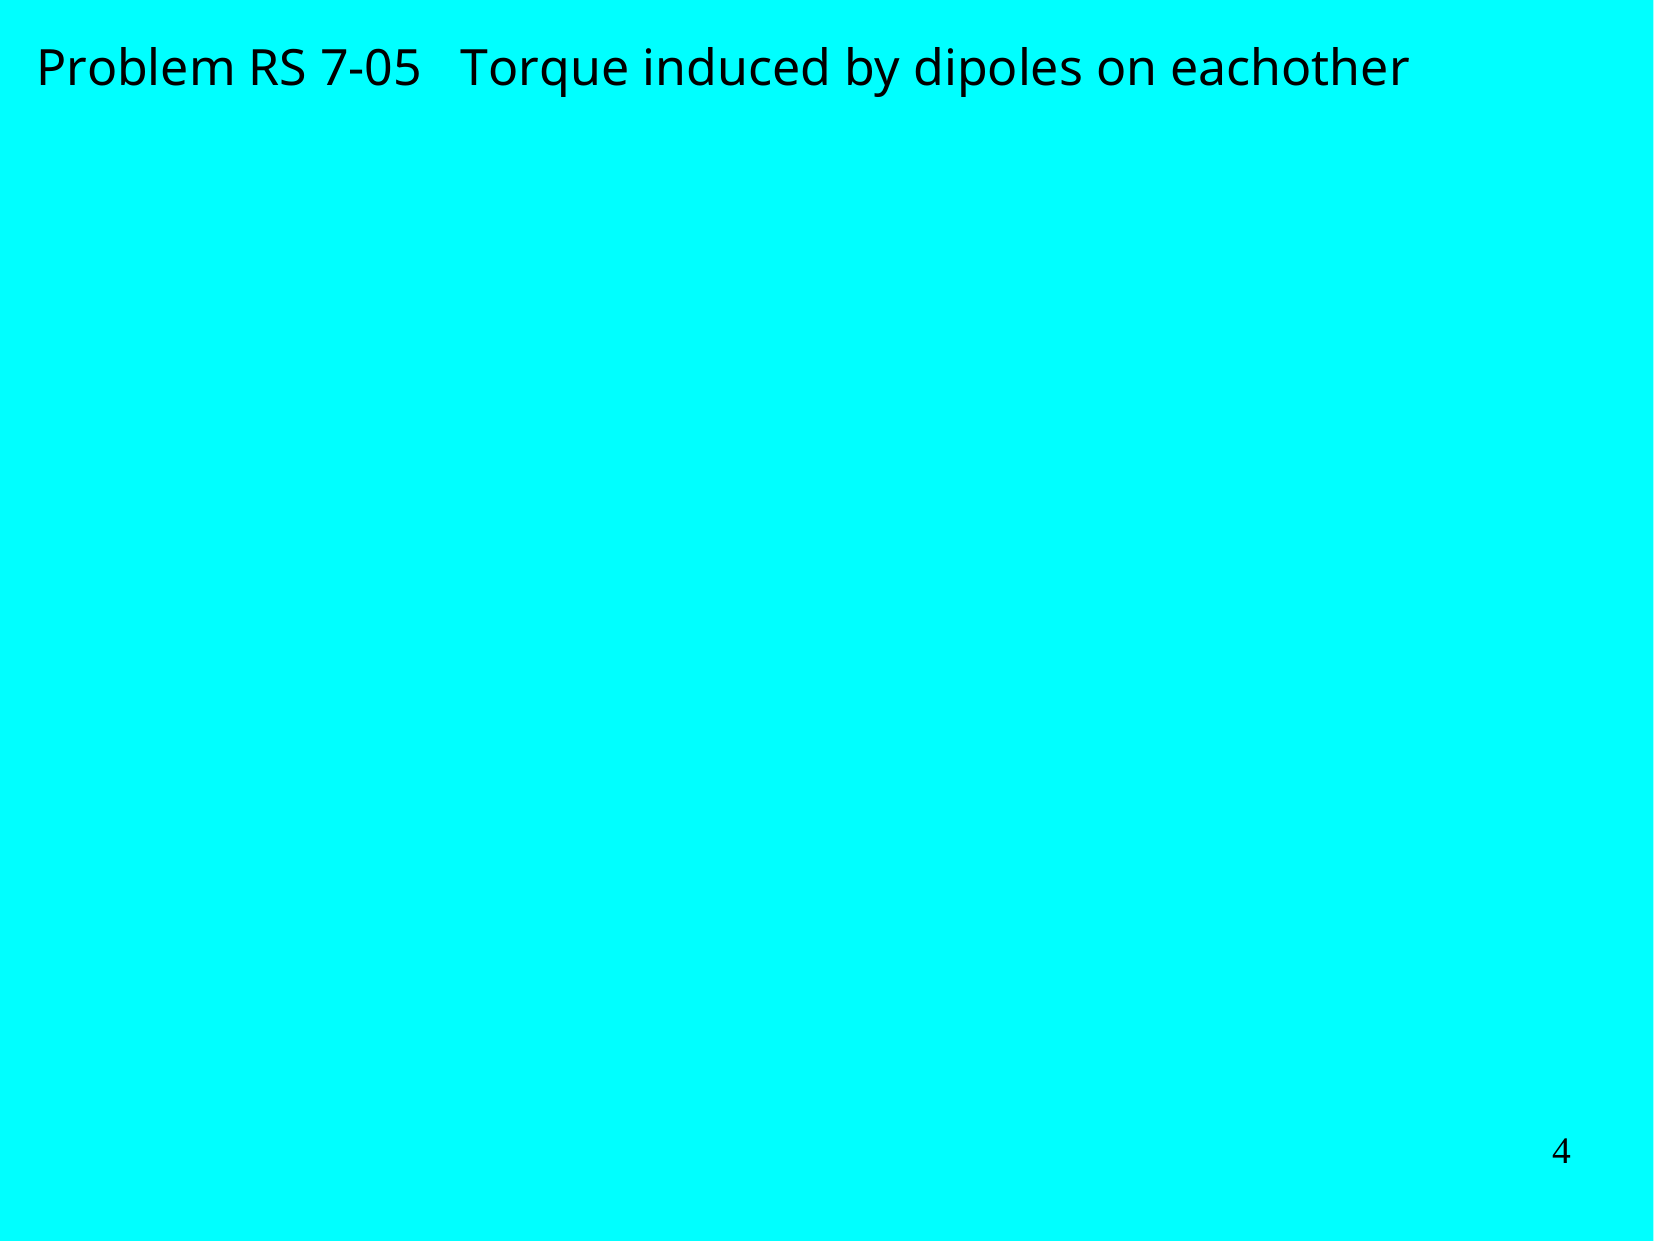

Problem RS 7-05 Torque induced by dipoles on eachother
4